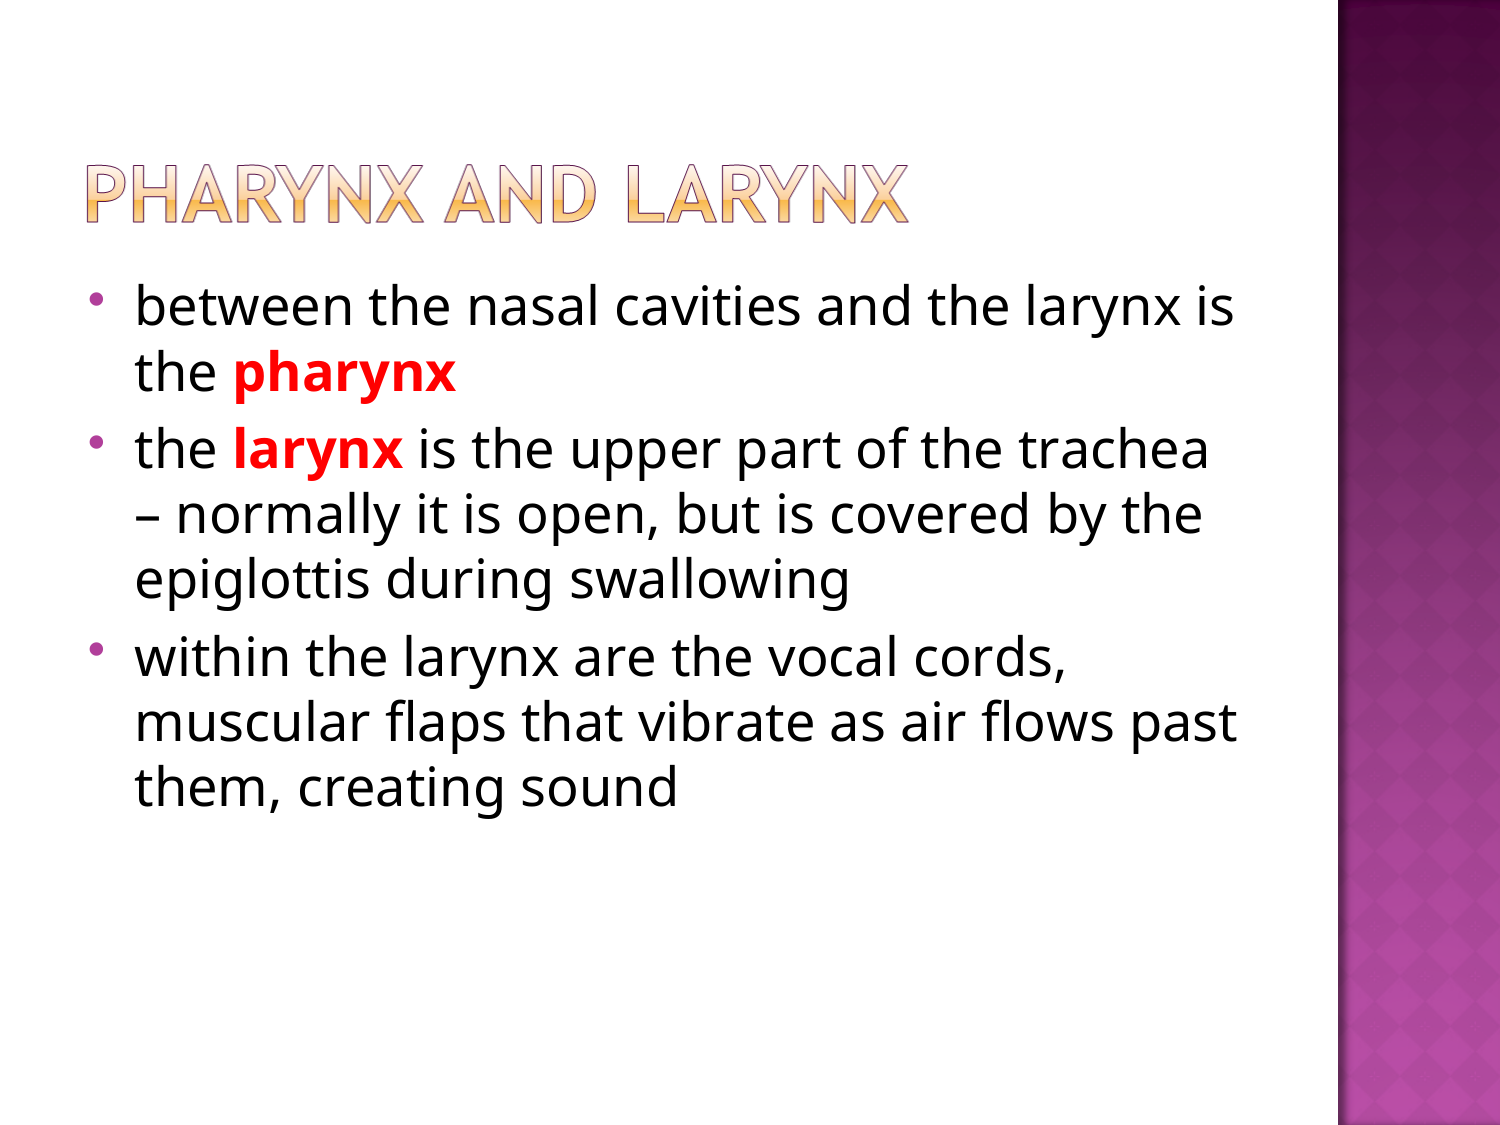

# between the nasal cavities and the larynx is the pharynx
the larynx is the upper part of the trachea – normally it is open, but is covered by the epiglottis during swallowing
within the larynx are the vocal cords, muscular flaps that vibrate as air flows past them, creating sound